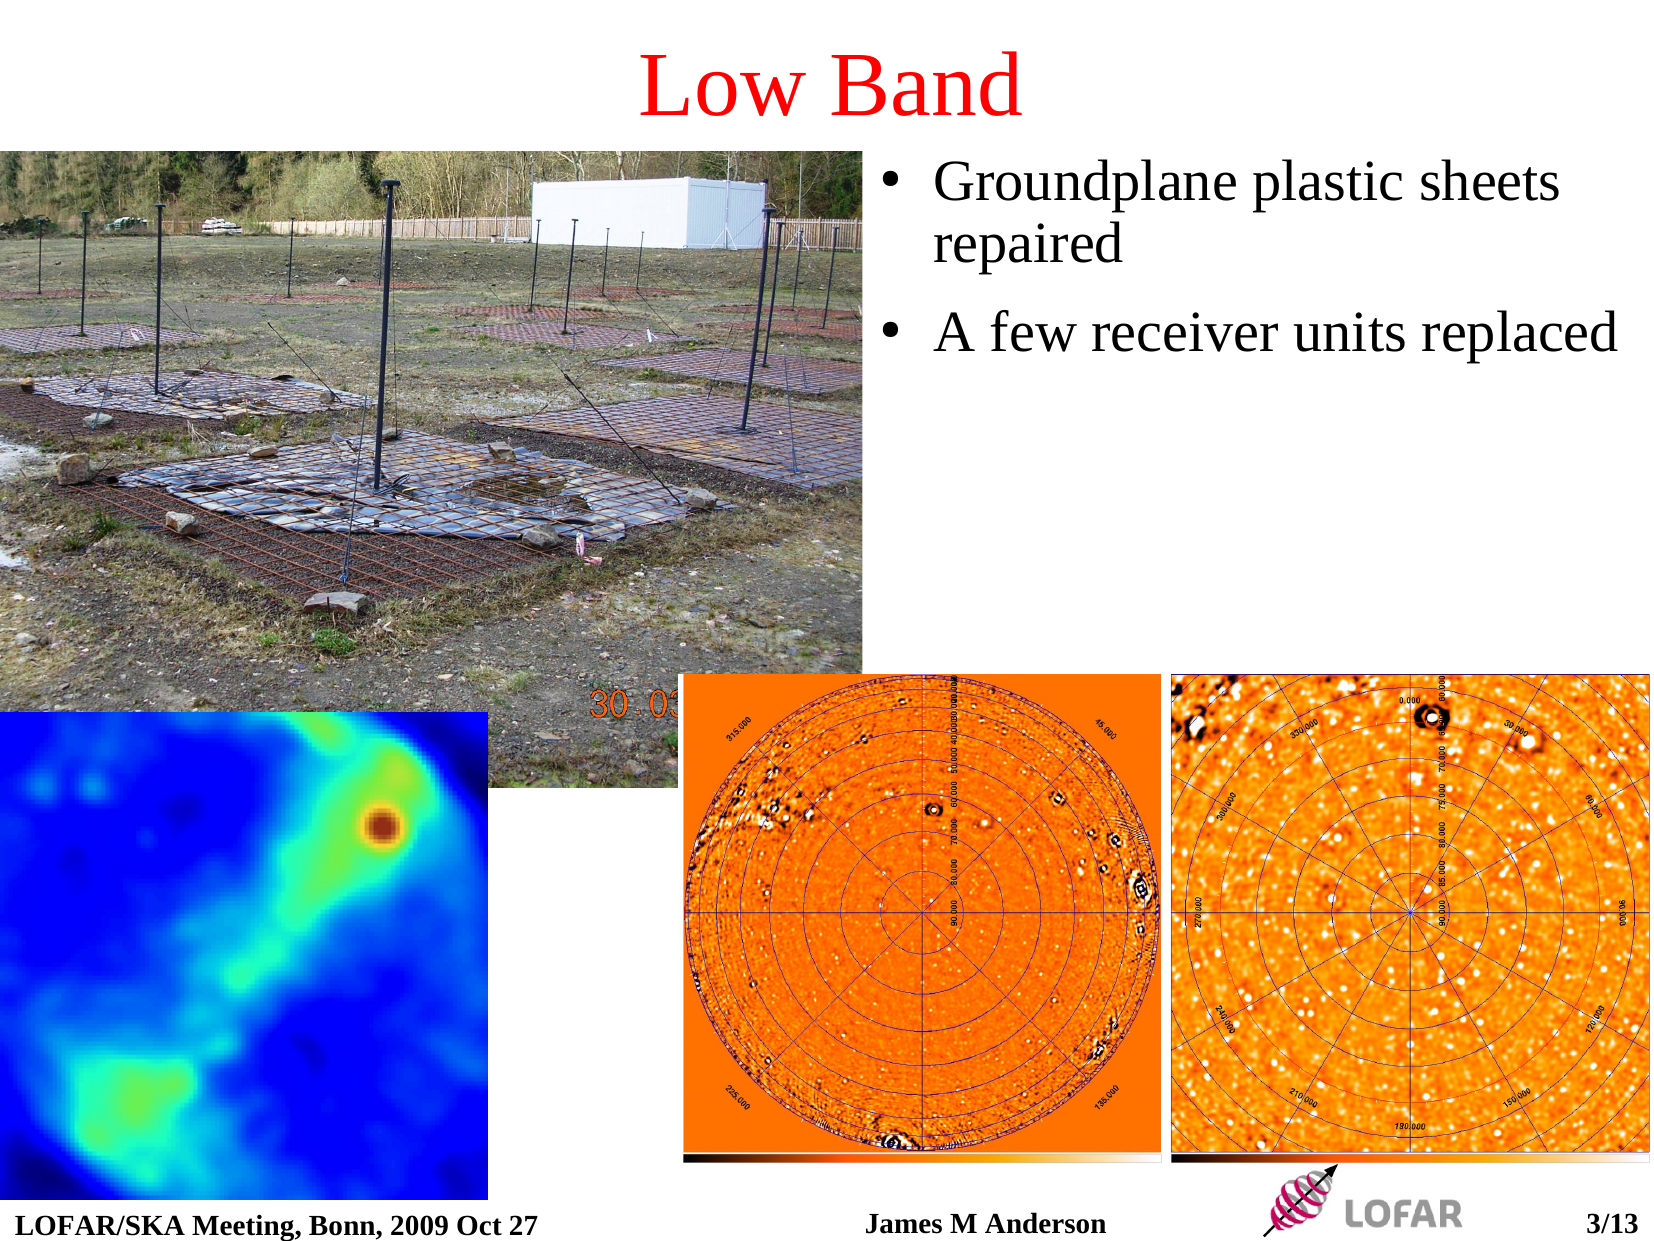

# Low Band
Groundplane plastic sheets repaired
A few receiver units replaced